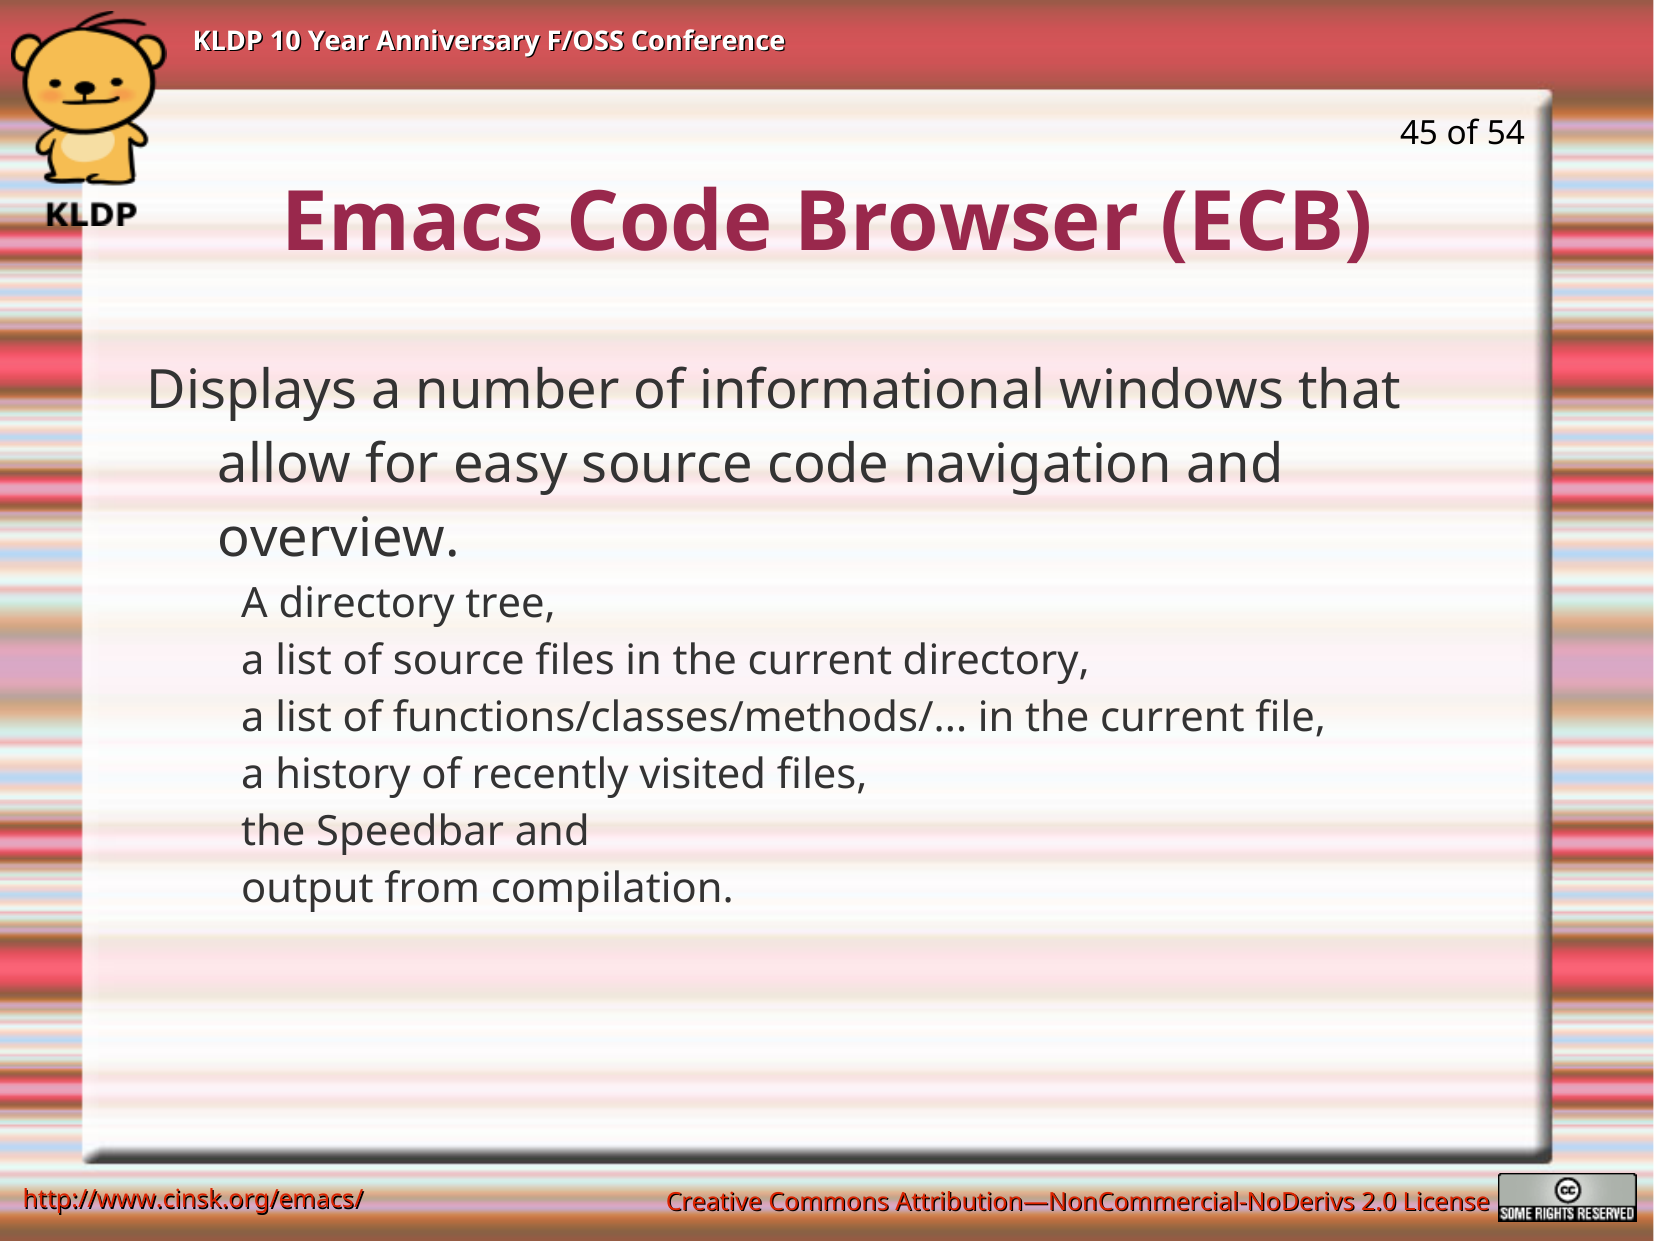

# Emacs Code Browser (ECB)
Displays a number of informational windows that allow for easy source code navigation and overview.
A directory tree,
a list of source files in the current directory,
a list of functions/classes/methods/... in the current file,
a history of recently visited files,
the Speedbar and
output from compilation.